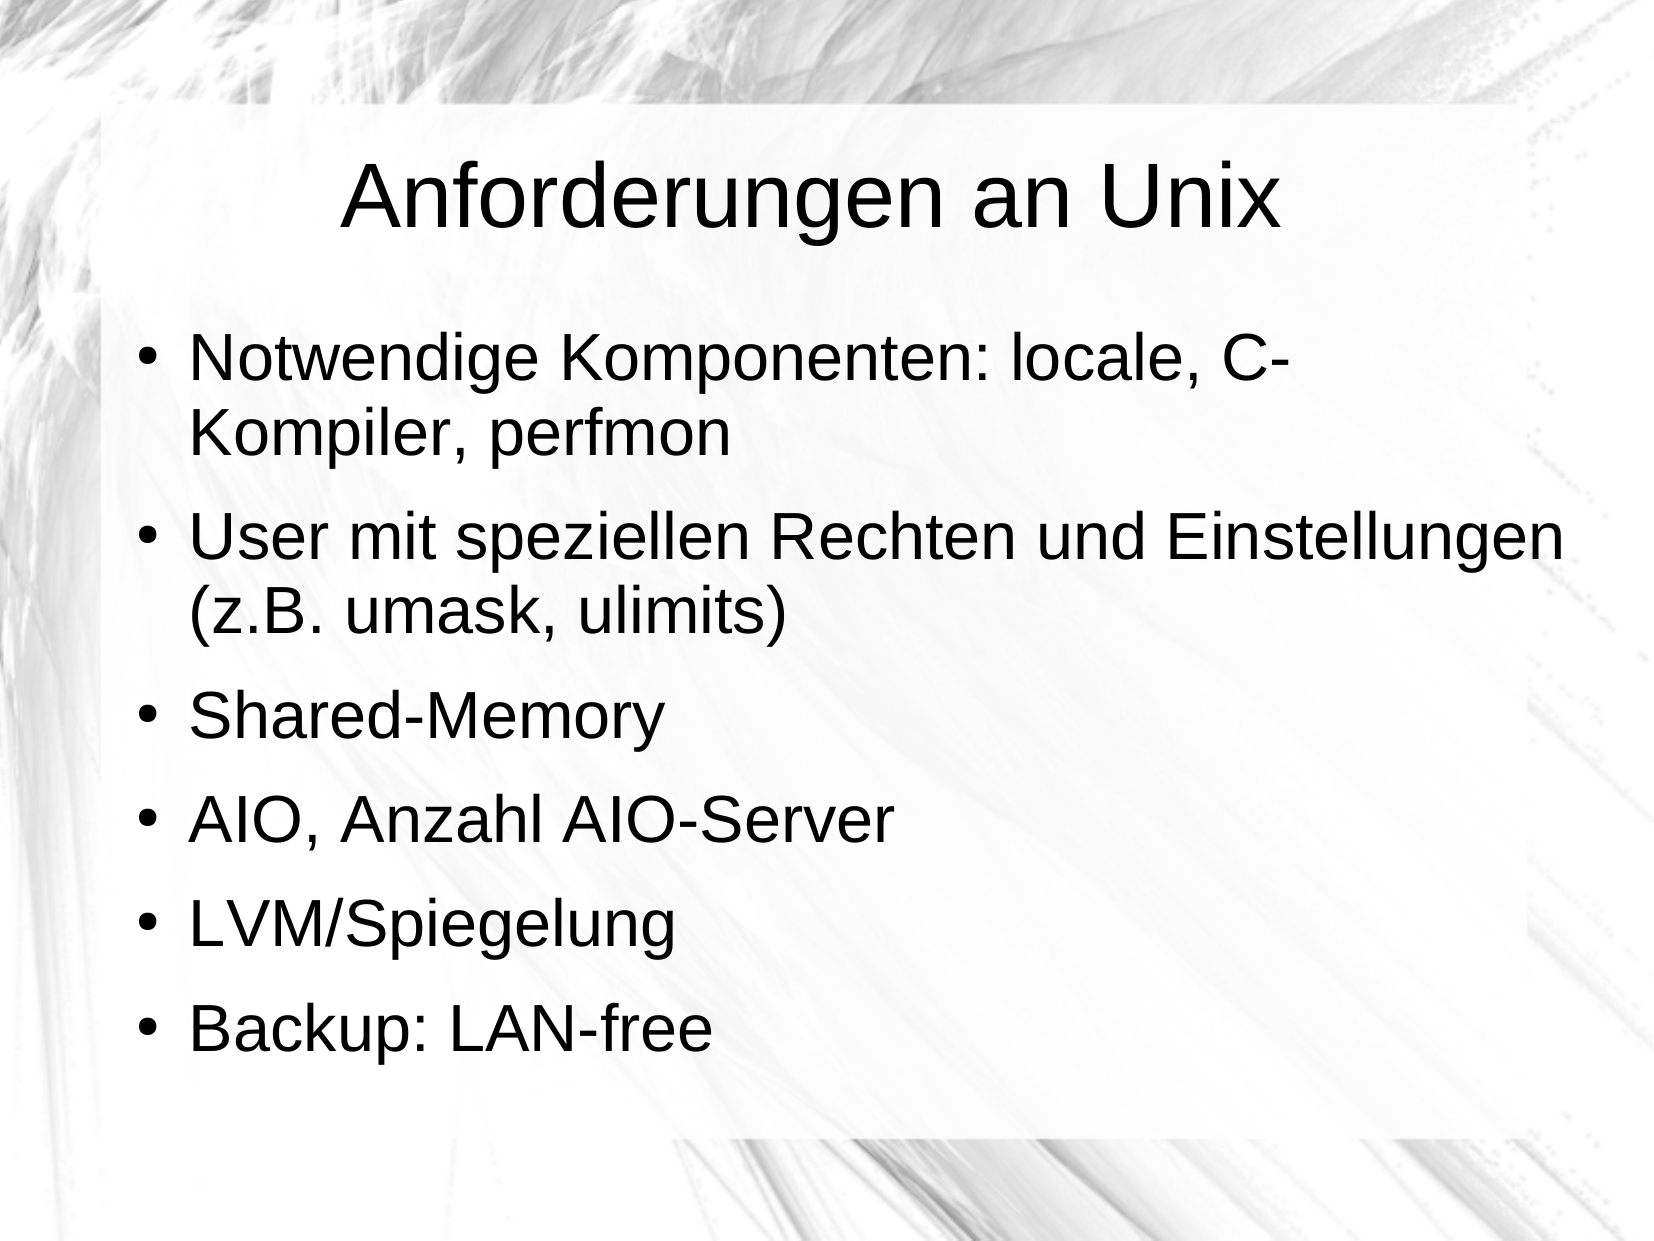

# Anforderungen an Unix
Notwendige Komponenten: locale, C-Kompiler, perfmon
User mit speziellen Rechten und Einstellungen (z.B. umask, ulimits)
Shared-Memory
AIO, Anzahl AIO-Server
LVM/Spiegelung
Backup: LAN-free